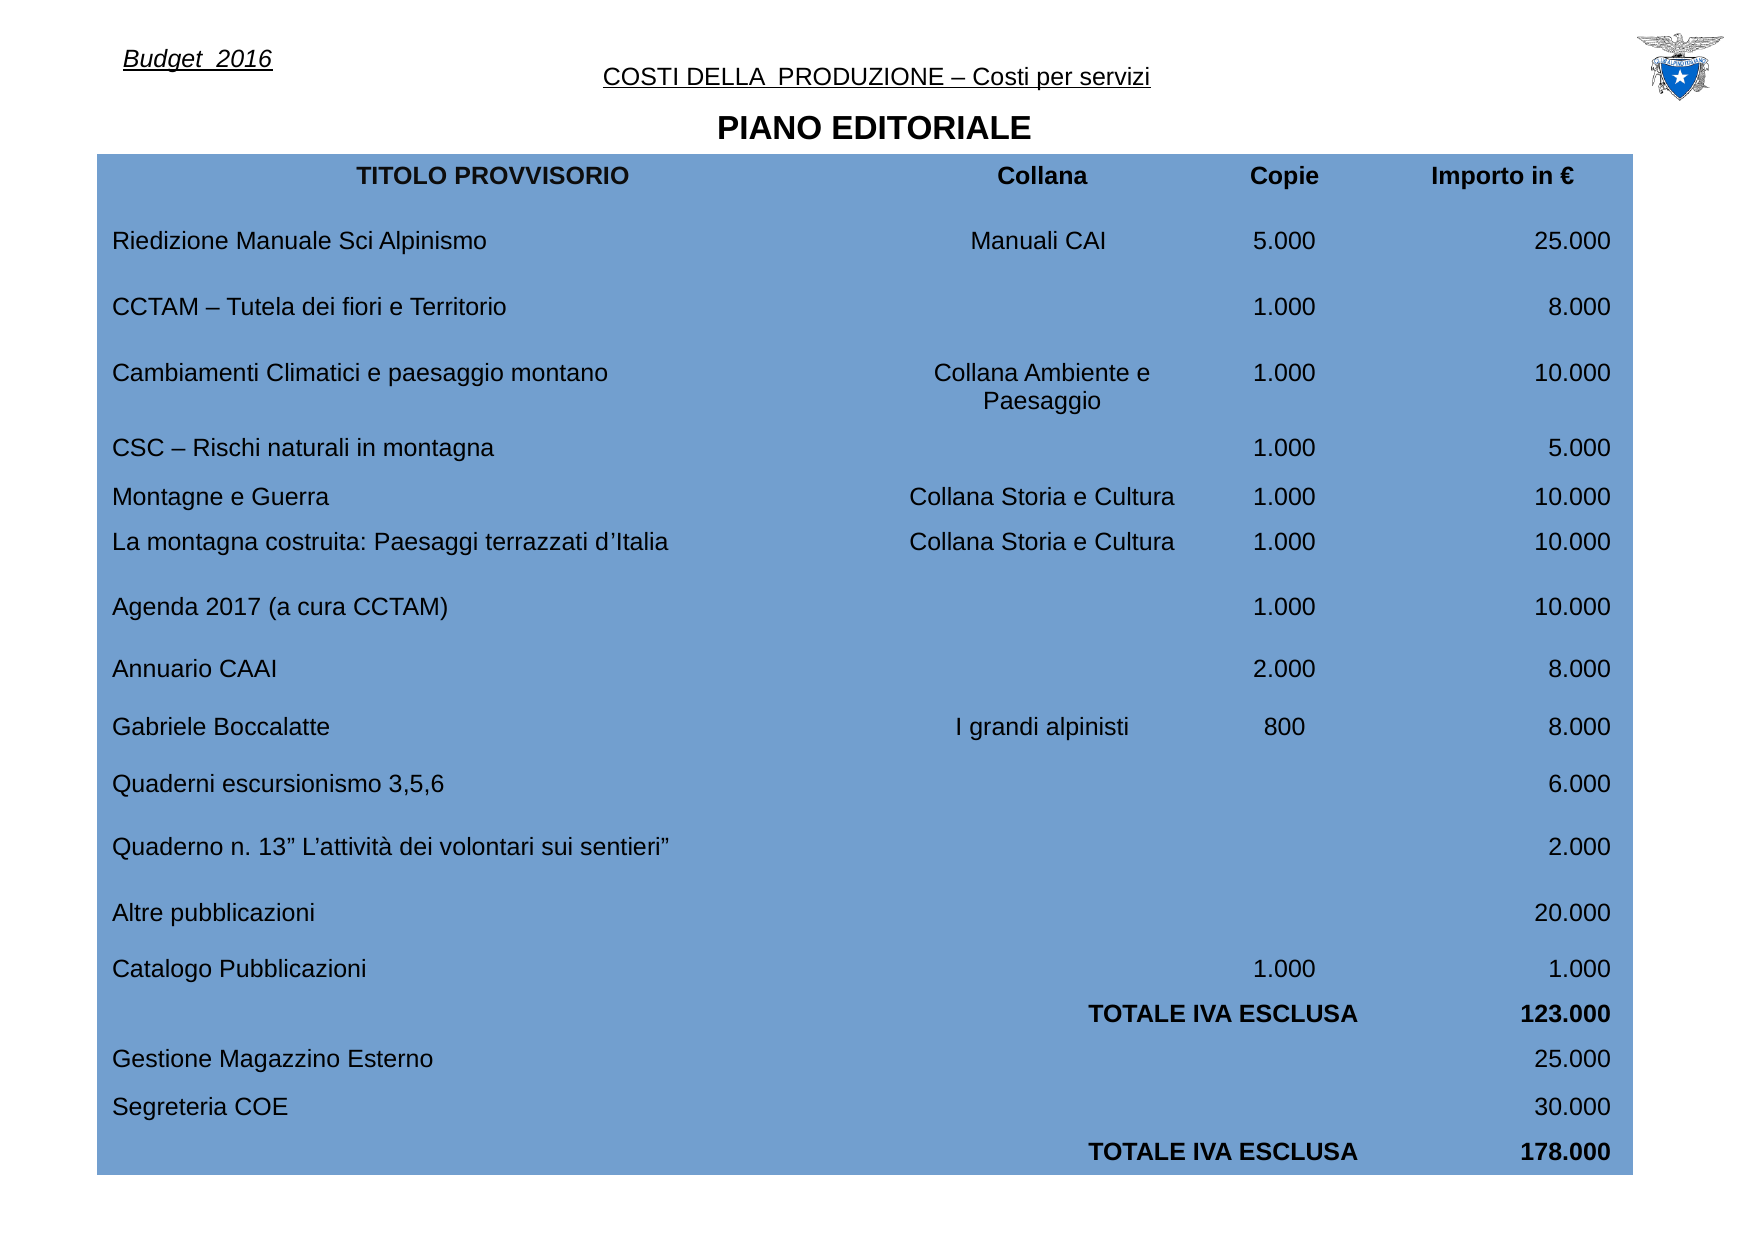

Budget 2016
COSTI DELLA PRODUZIONE – Costi per servizi
PIANO EDITORIALE
| TITOLO PROVVISORIO | | Collana | | Copie | Importo in € |
| --- | --- | --- | --- | --- | --- |
| Riedizione Manuale Sci Alpinismo | | Manuali CAI | | 5.000 | 25.000 |
| CCTAM – Tutela dei fiori e Territorio | | | | 1.000 | 8.000 |
| Cambiamenti Climatici e paesaggio montano | | Collana Ambiente e Paesaggio | | 1.000 | 10.000 |
| CSC – Rischi naturali in montagna | | | | 1.000 | 5.000 |
| Montagne e Guerra | | Collana Storia e Cultura | | 1.000 | 10.000 |
| La montagna costruita: Paesaggi terrazzati d’Italia | | Collana Storia e Cultura | | 1.000 | 10.000 |
| Agenda 2017 (a cura CCTAM) | | | | 1.000 | 10.000 |
| Annuario CAAI | | | | 2.000 | 8.000 |
| Gabriele Boccalatte | | I grandi alpinisti | | 800 | 8.000 |
| Quaderni escursionismo 3,5,6 | | | | | 6.000 |
| Quaderno n. 13” L’attività dei volontari sui sentieri” | | | | | 2.000 |
| Altre pubblicazioni | | | | | 20.000 |
| Catalogo Pubblicazioni | | | | 1.000 | 1.000 |
| TOTALE IVA ESCLUSA | | | | | 123.000 |
| Gestione Magazzino Esterno | | | | | 25.000 |
| Segreteria COE | | | | | 30.000 |
| TOTALE IVA ESCLUSA | | | | | 178.000 |